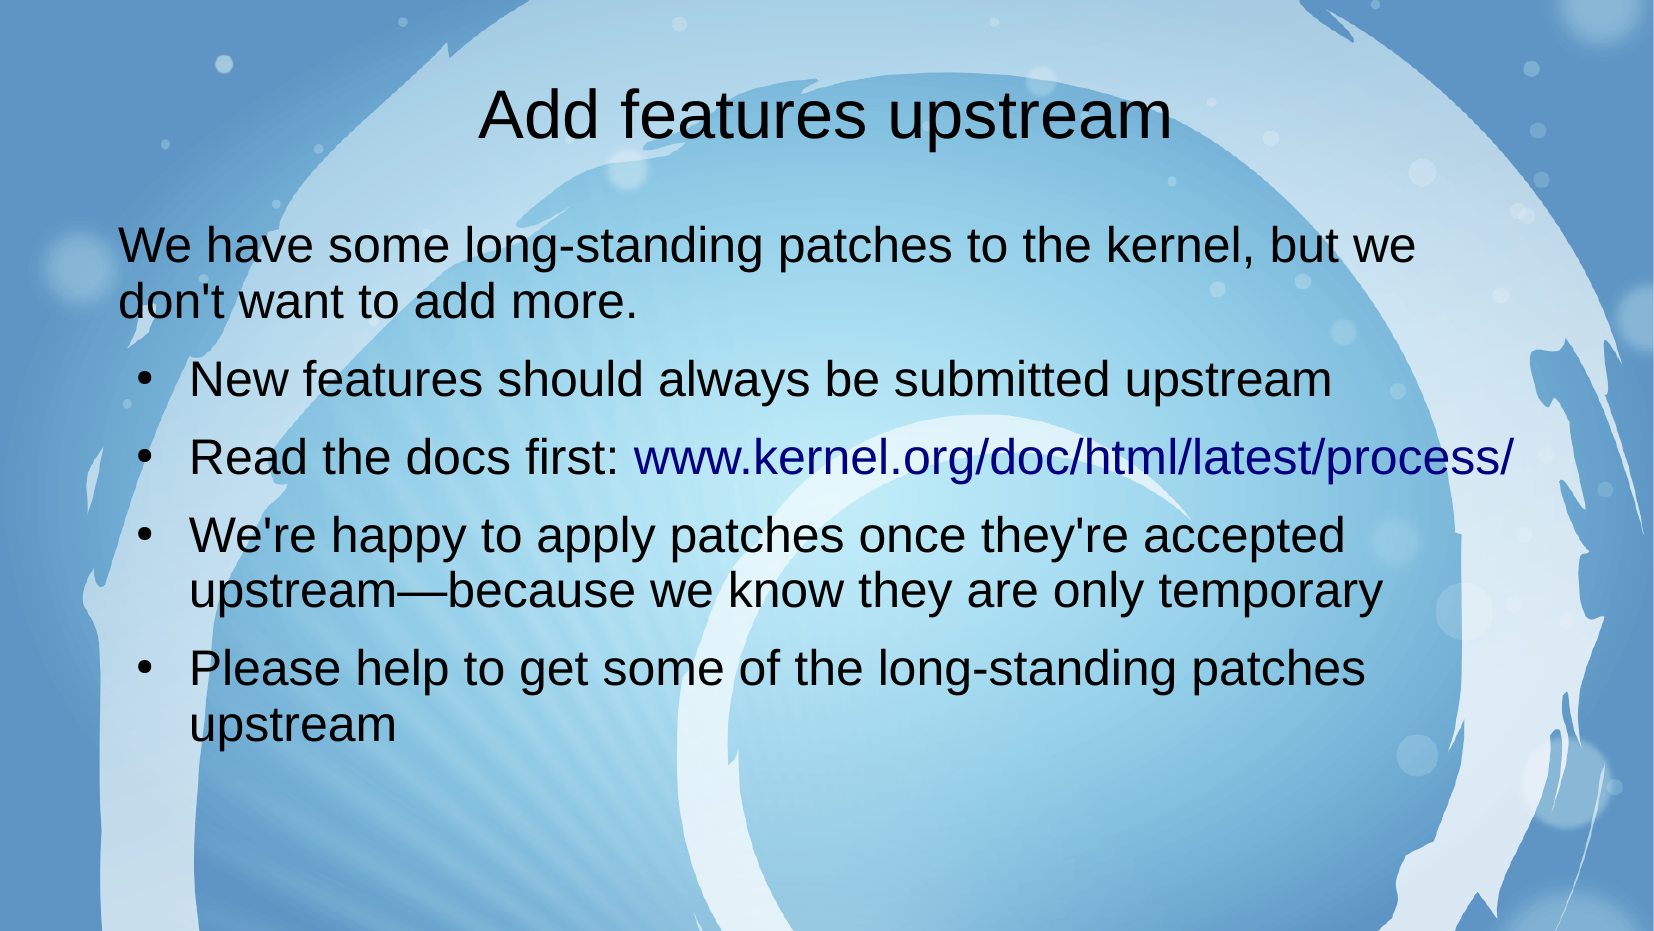

# Add features upstream
We have some long-standing patches to the kernel, but we don't want to add more.
New features should always be submitted upstream
Read the docs first: www.kernel.org/doc/html/latest/process/
We're happy to apply patches once they're accepted upstream—because we know they are only temporary
Please help to get some of the long-standing patches upstream